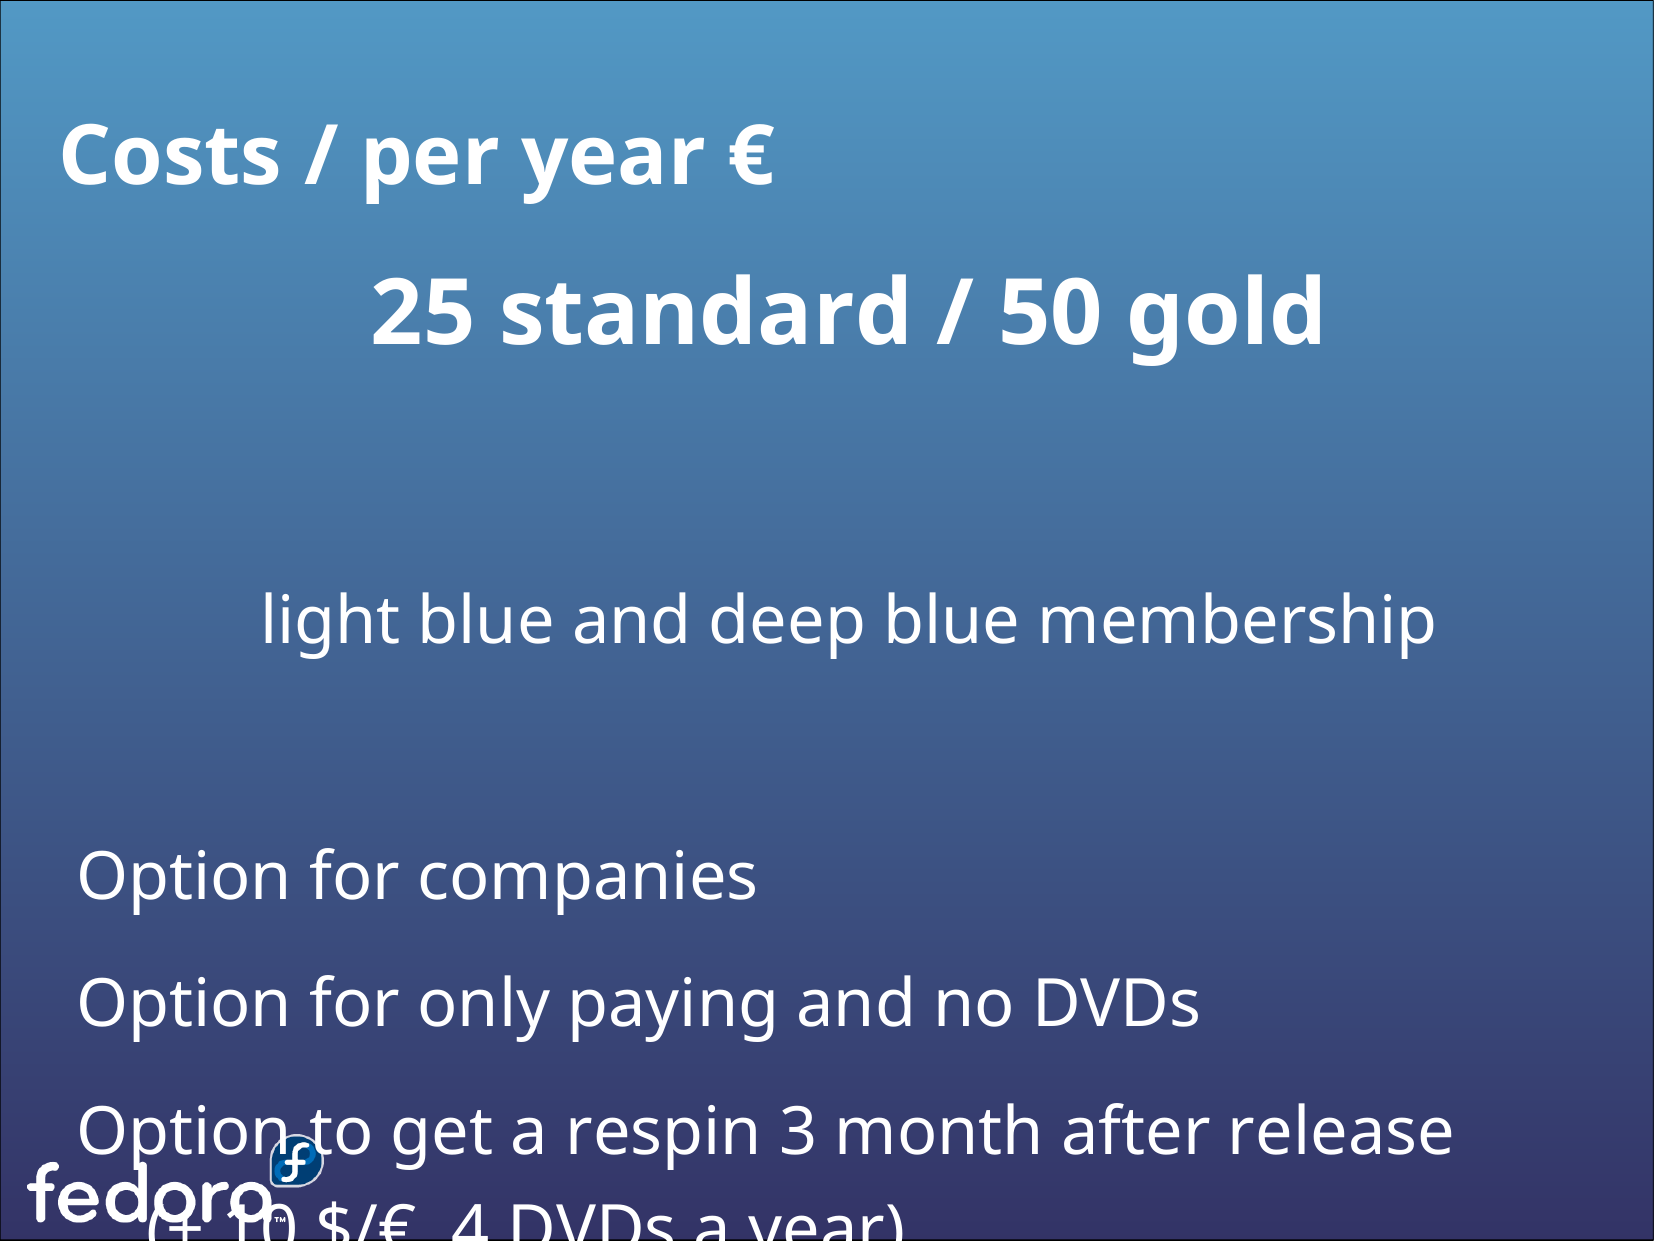

# Costs / per year €
25 standard / 50 gold
light blue and deep blue membership
Option for companies
Option for only paying and no DVDs
Option to get a respin 3 month after release
 (+ 10 $/€, 4 DVDs a year)